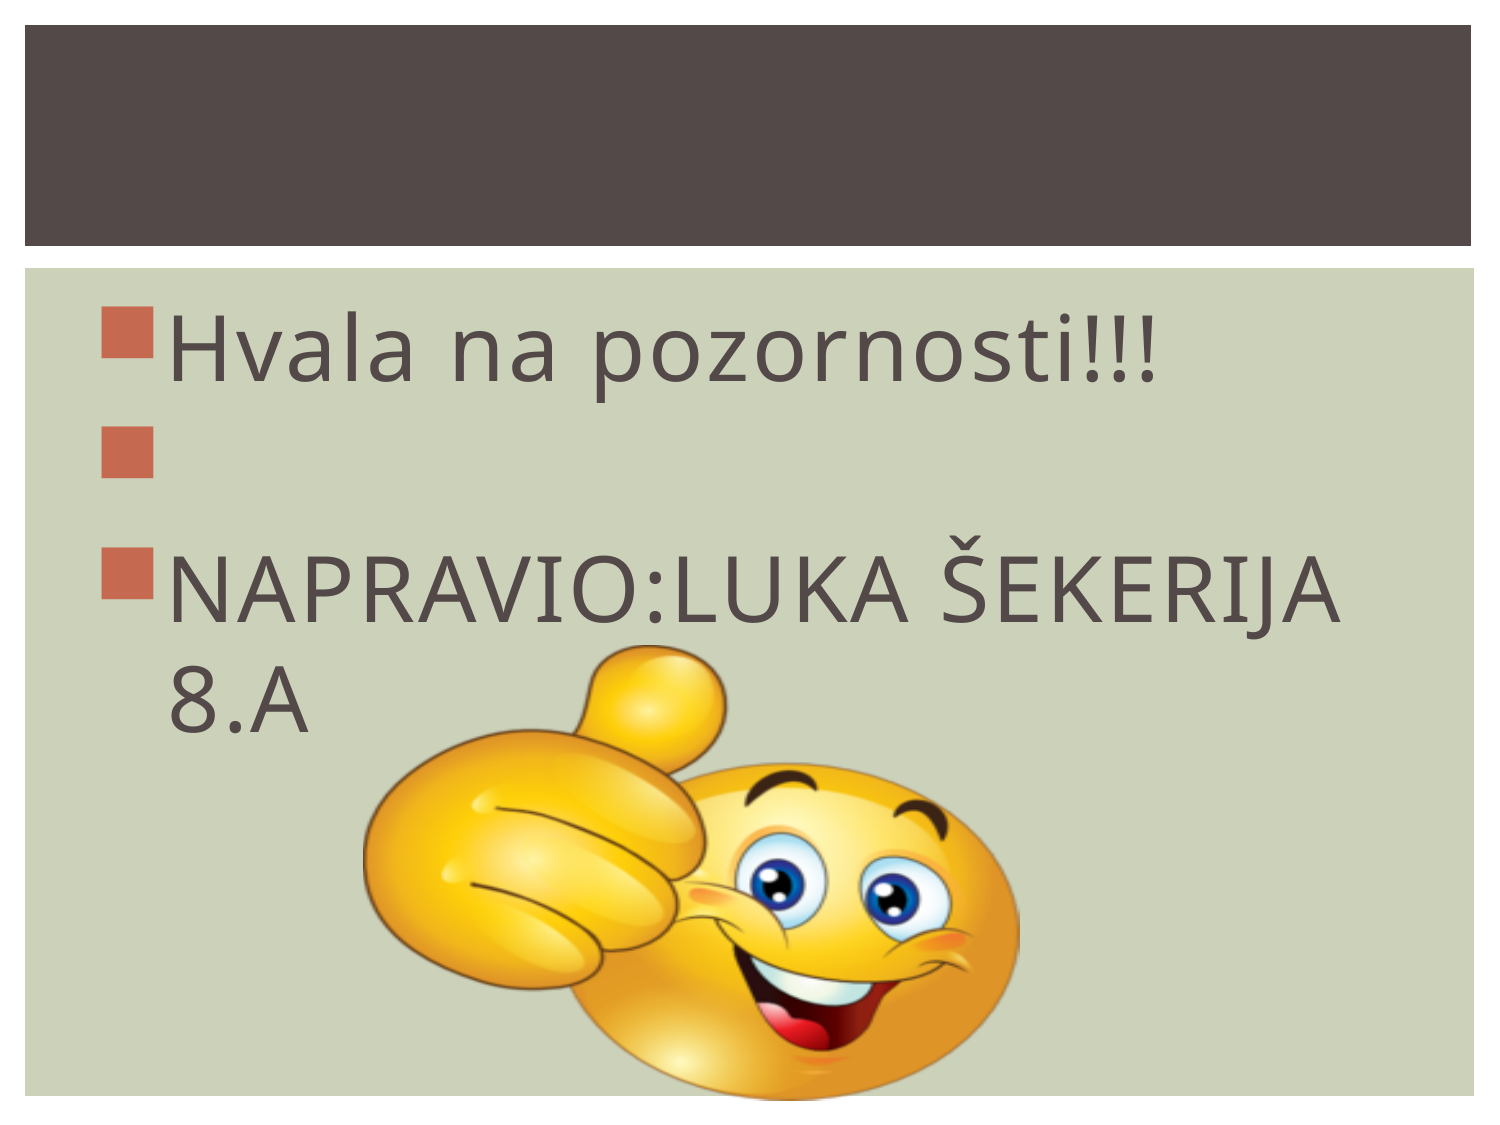

# Hvala na pozornosti!!!
NAPRAVIO:LUKA ŠEKERIJA 8.A